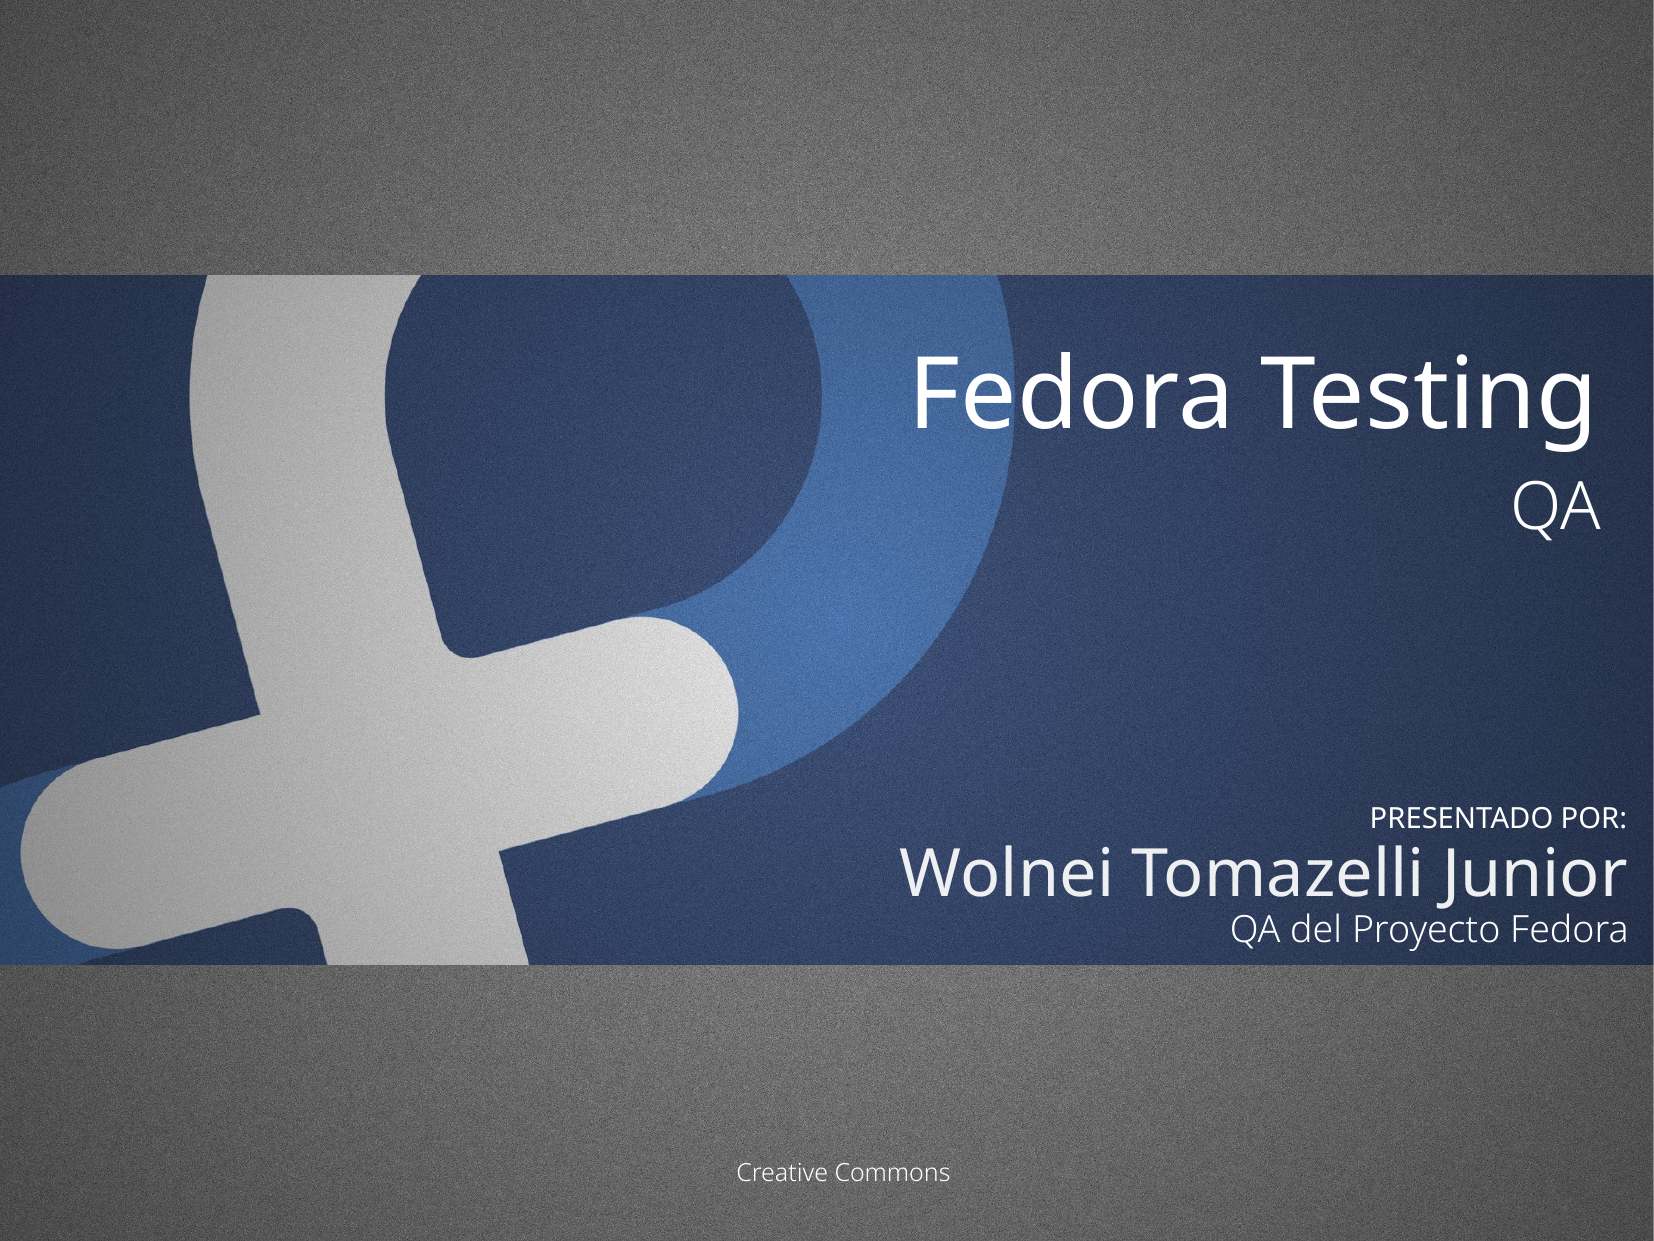

# Fedora Testing
QA
PRESENTADO POR:
Wolnei Tomazelli Junior
QA del Proyecto Fedora
Creative Commons